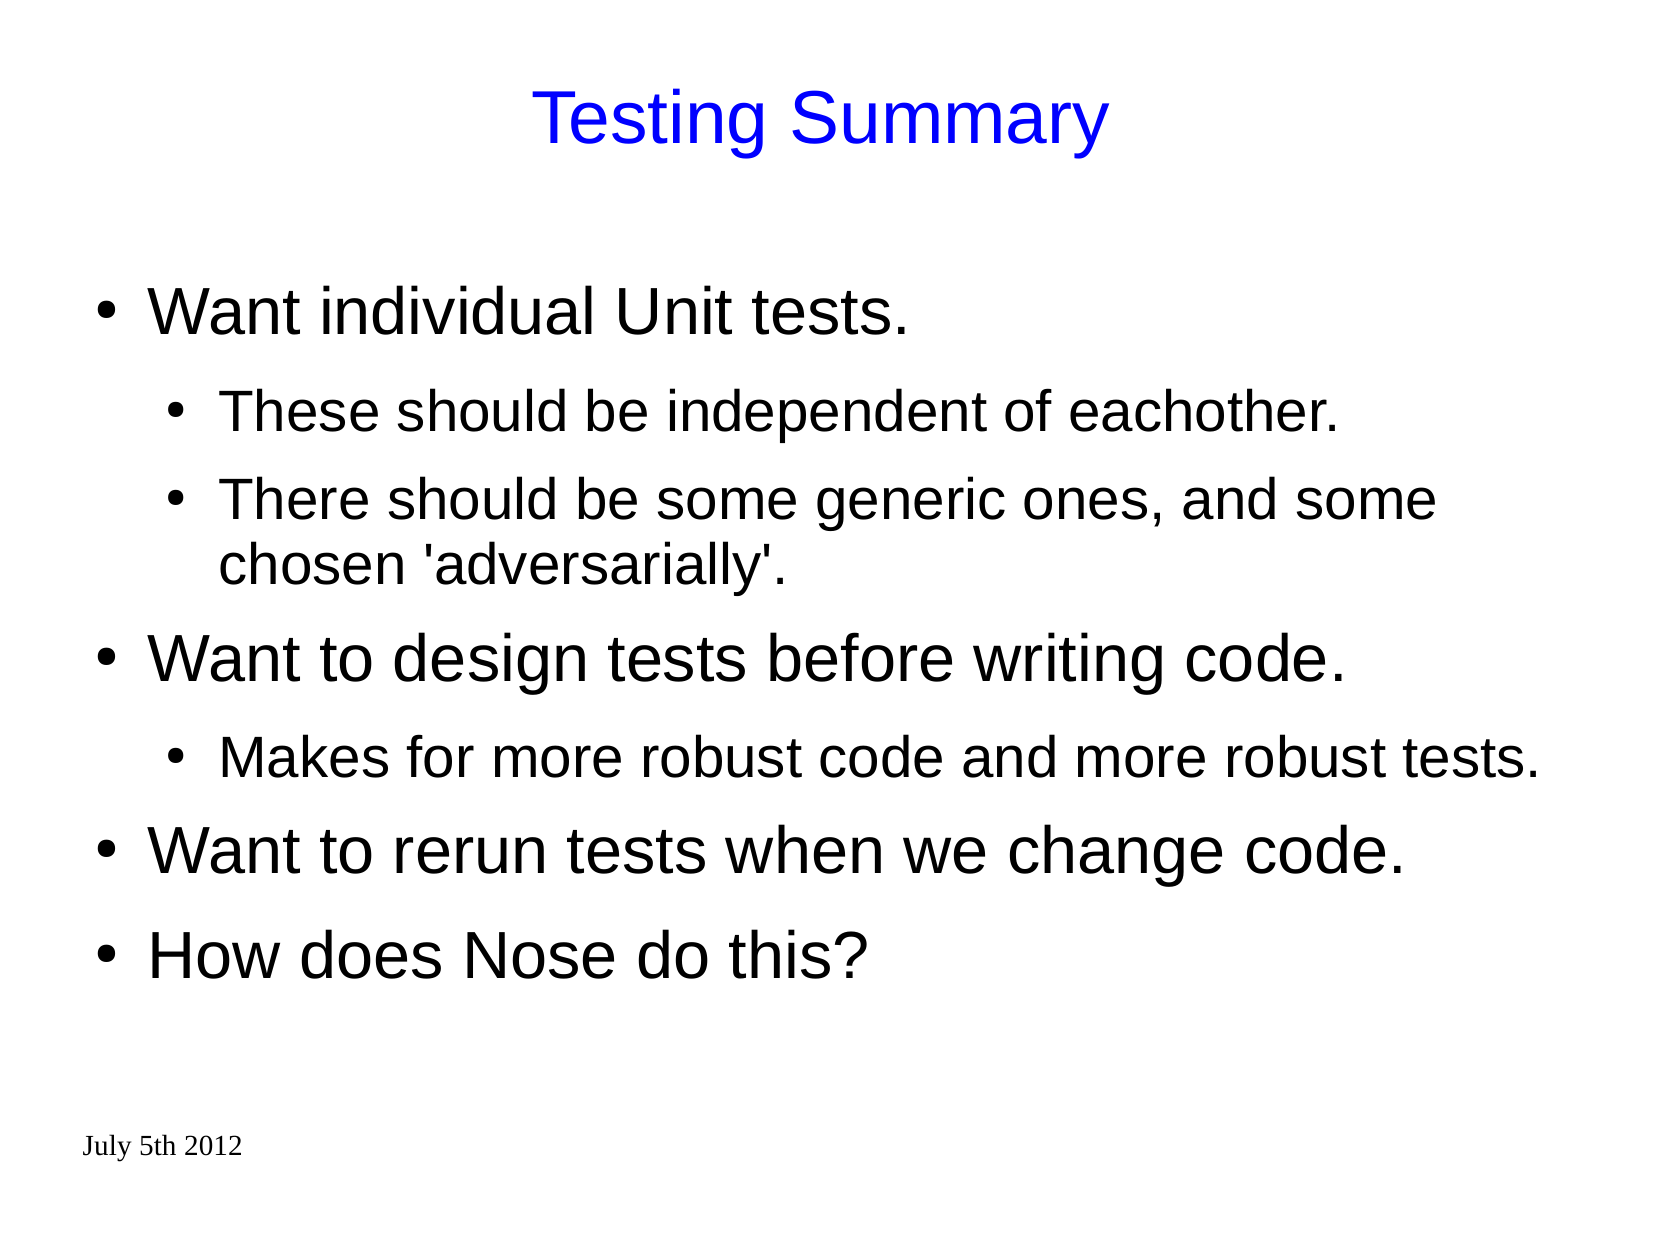

# Testing Summary
Want individual Unit tests.
These should be independent of eachother.
There should be some generic ones, and some chosen 'adversarially'.
Want to design tests before writing code.
Makes for more robust code and more robust tests.
Want to rerun tests when we change code.
How does Nose do this?
July 5th 2012